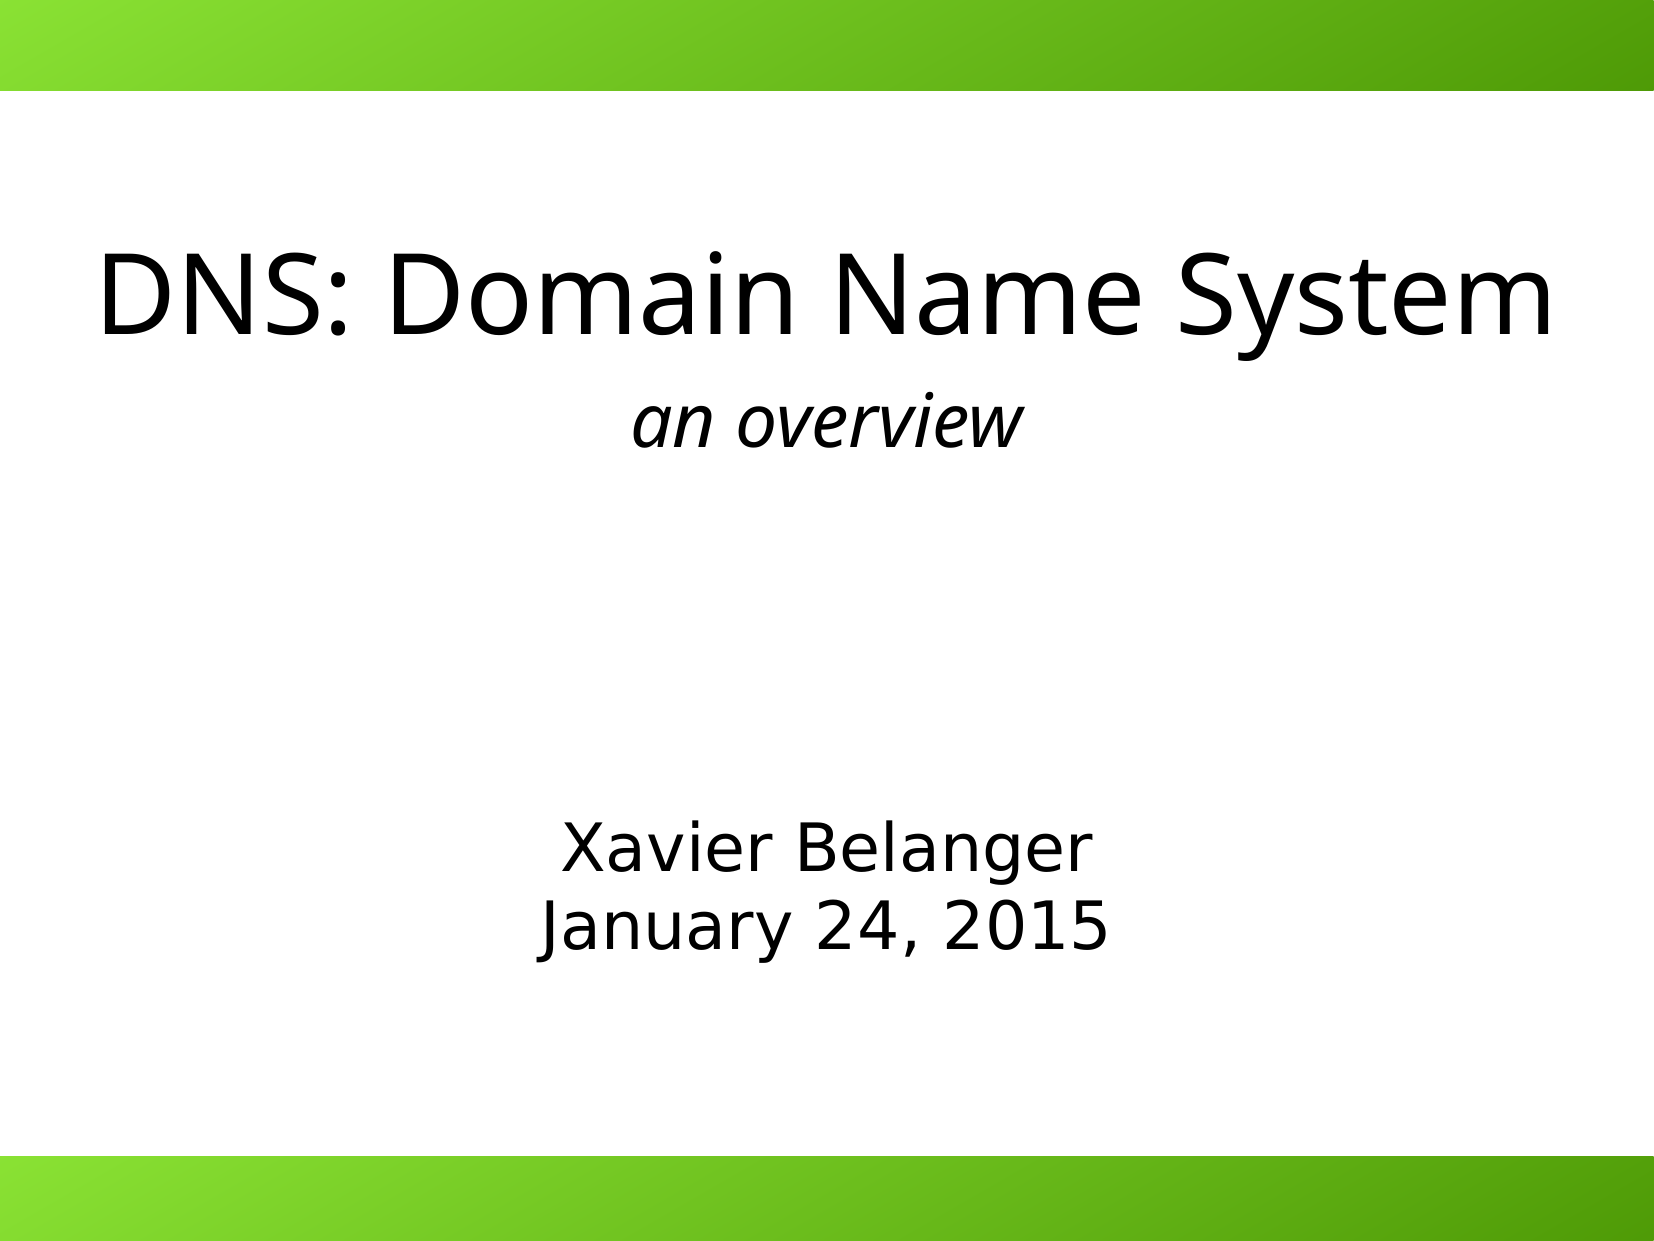

# DNS: Domain Name System an overview
Xavier Belanger
January 24, 2015